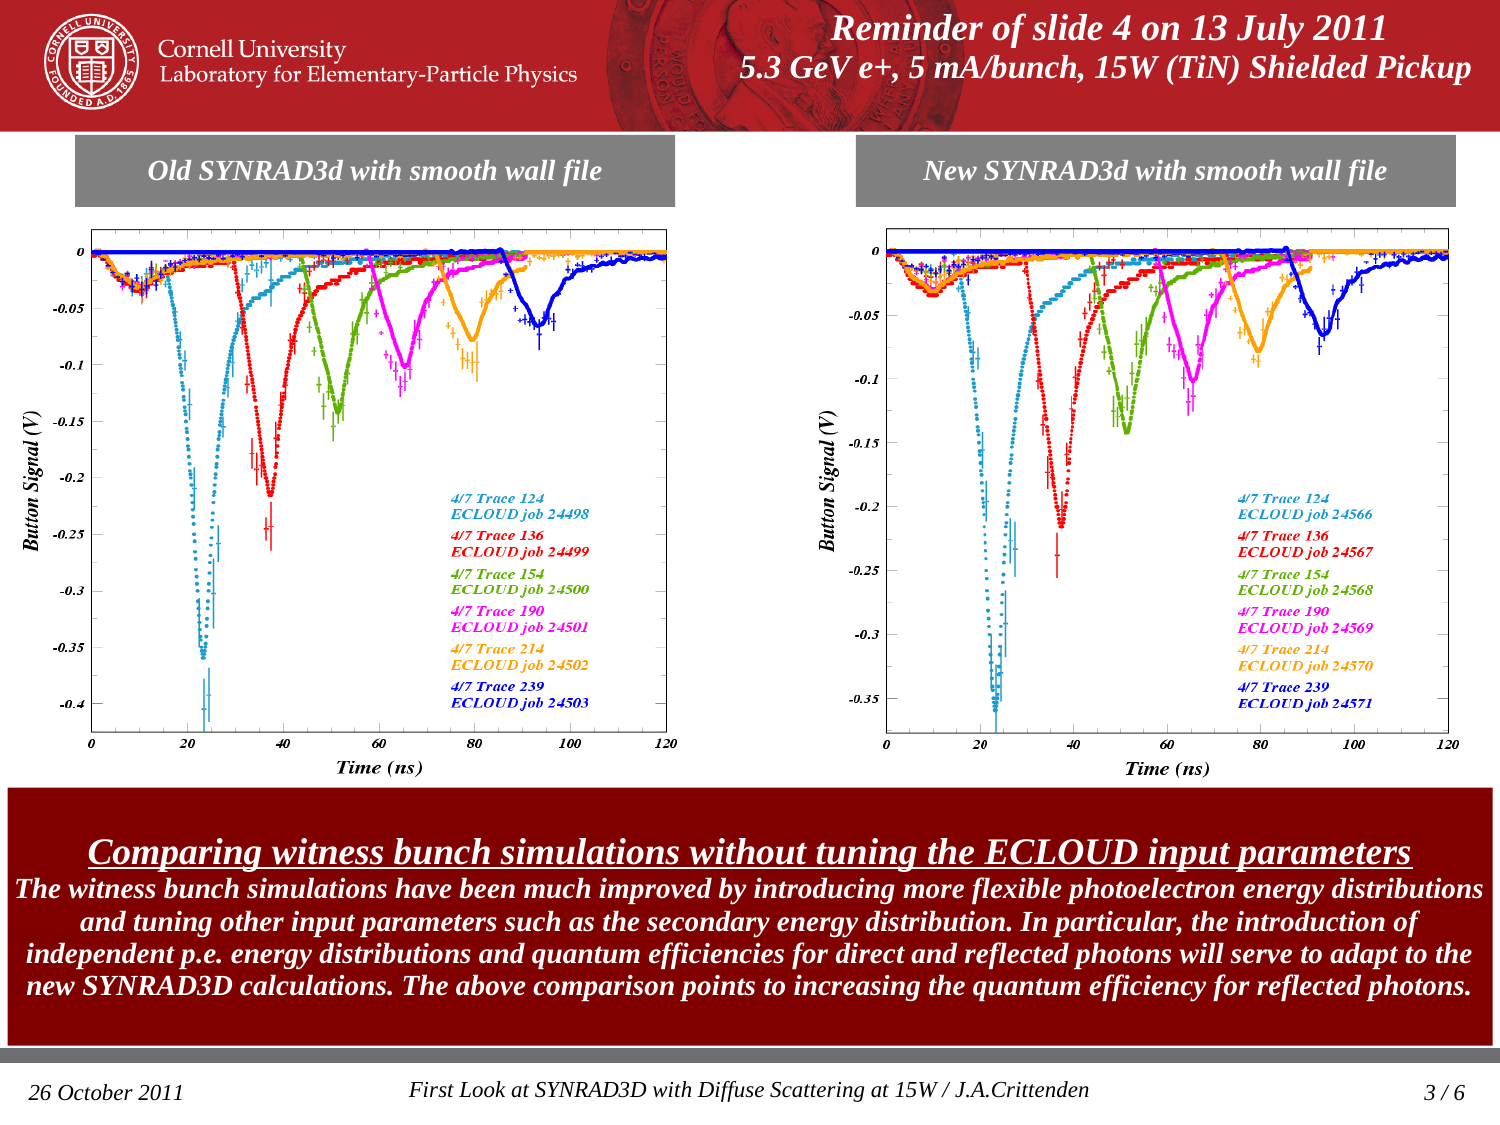

Reminder of slide 4 on 13 July 2011
5.3 GeV e+, 5 mA/bunch, 15W (TiN) Shielded Pickup
Old SYNRAD3d with smooth wall file
New SYNRAD3d with smooth wall file
Comparing witness bunch simulations without tuning the ECLOUD input parameters
The witness bunch simulations have been much improved by introducing more flexible photoelectron energy distributions
and tuning other input parameters such as the secondary energy distribution. In particular, the introduction of independent p.e. energy distributions and quantum efficiencies for direct and reflected photons will serve to adapt to the new SYNRAD3D calculations. The above comparison points to increasing the quantum efficiency for reflected photons.